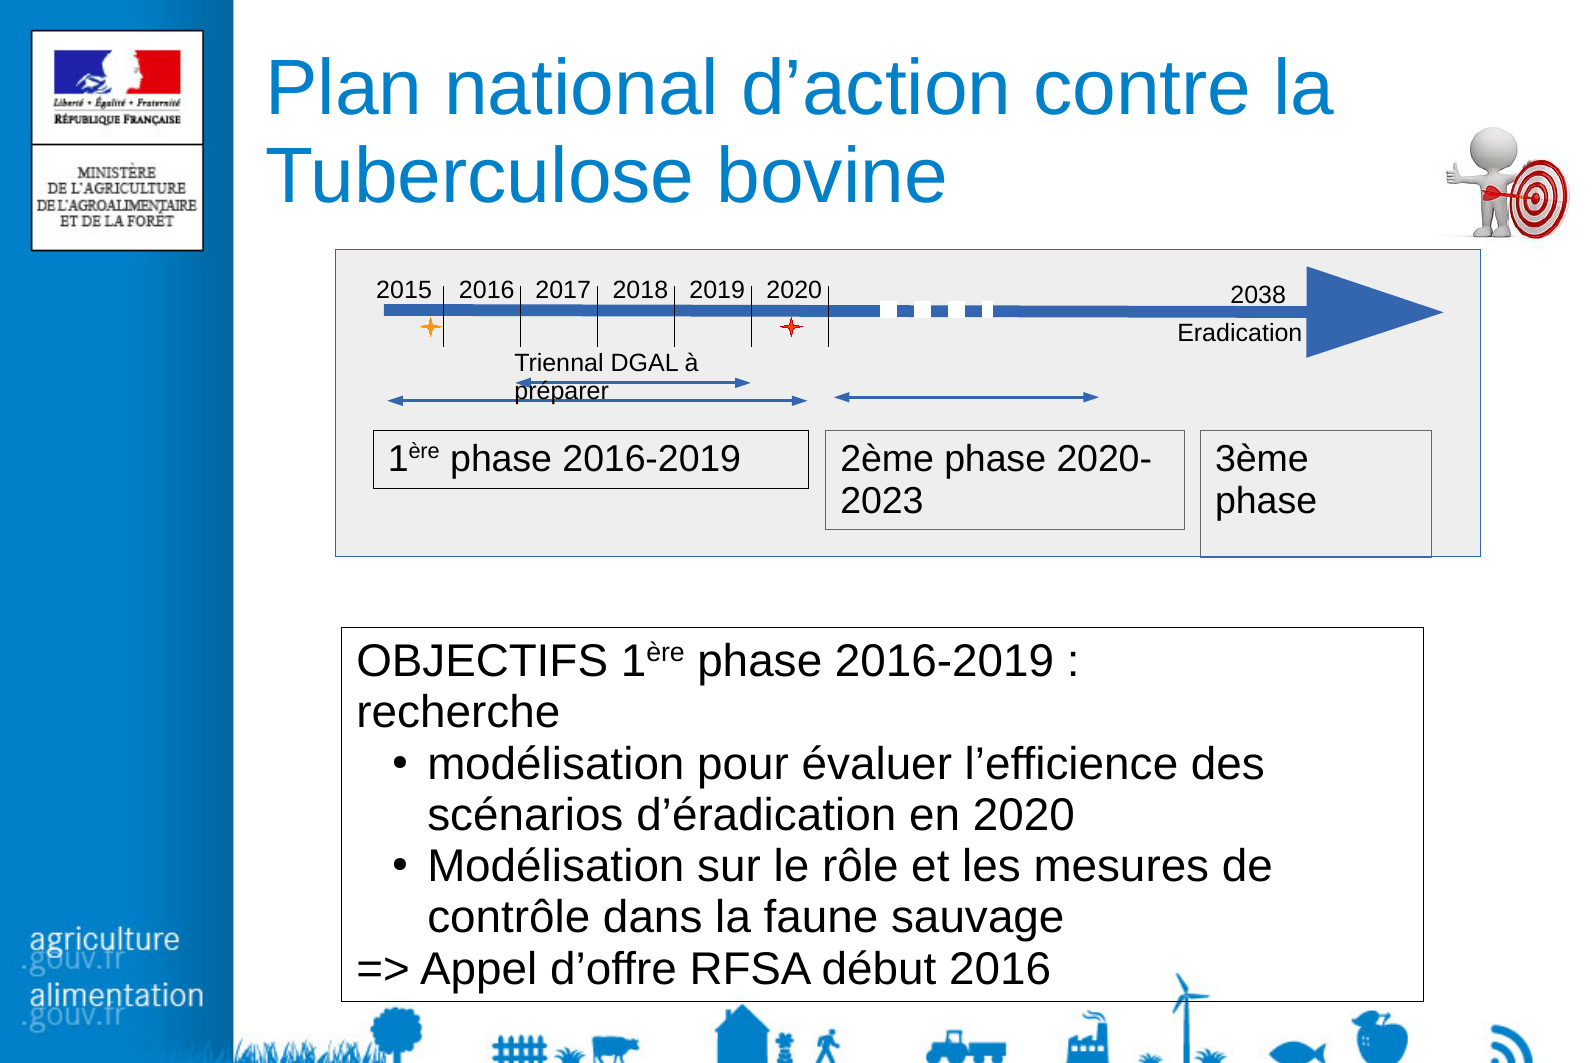

# Plan national d’action contre la Tuberculose bovine
2015
2016
2017
2018
2019
2020
2038
Eradication
Triennal DGAL à préparer
1ère phase 2016-2019
2ème phase 2020-2023
3ème phase
OBJECTIFS 1ère phase 2016-2019 :
recherche
modélisation pour évaluer l’efficience des scénarios d’éradication en 2020
Modélisation sur le rôle et les mesures de contrôle dans la faune sauvage
=> Appel d’offre RFSA début 2016